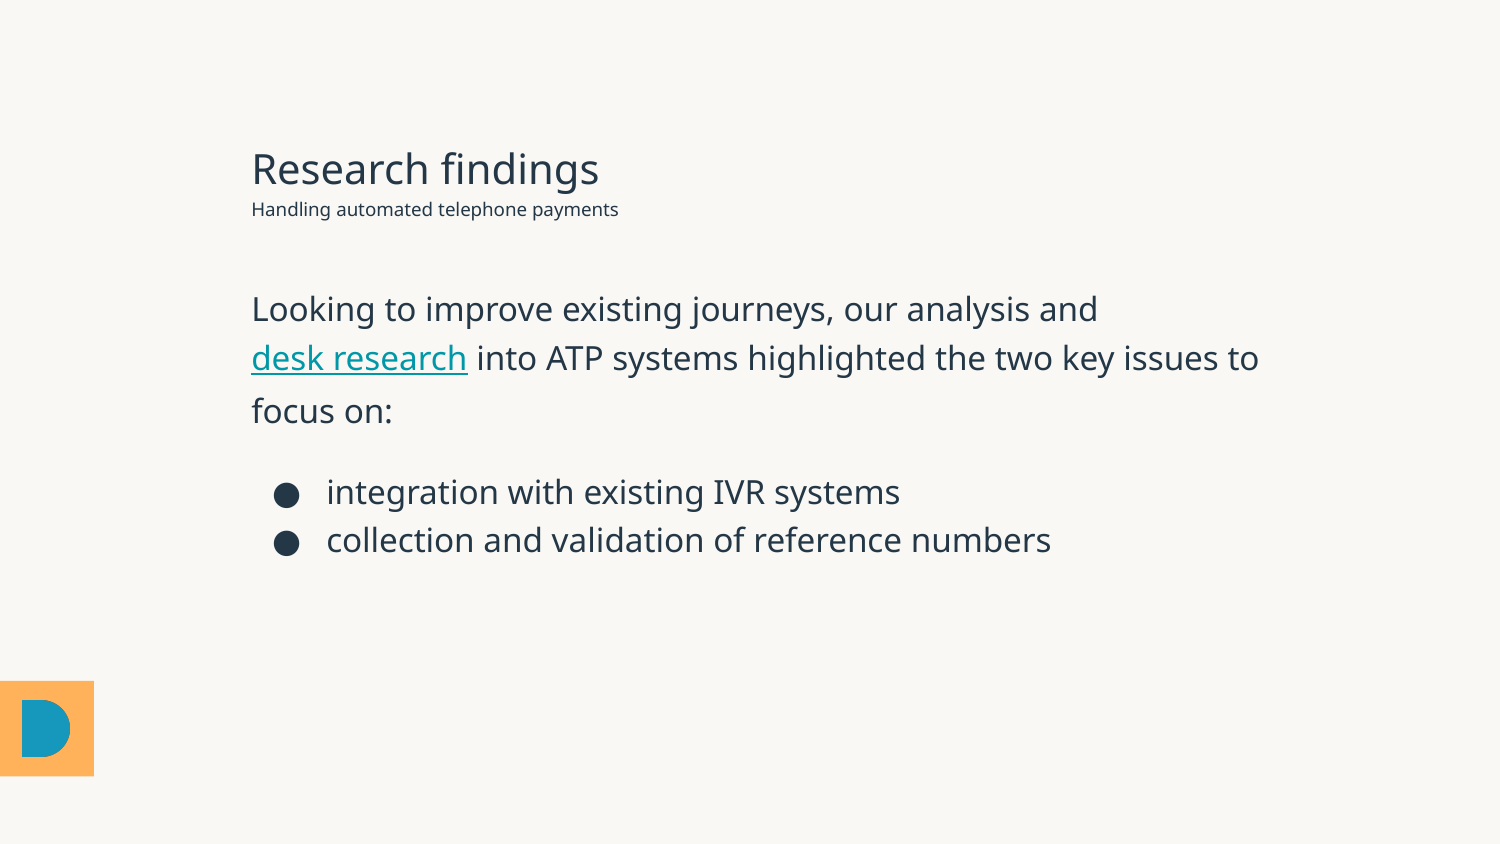

# Research findings Handling automated telephone payments
Looking to improve existing journeys, our analysis and desk research into ATP systems highlighted the two key issues to focus on:
integration with existing IVR systems
collection and validation of reference numbers